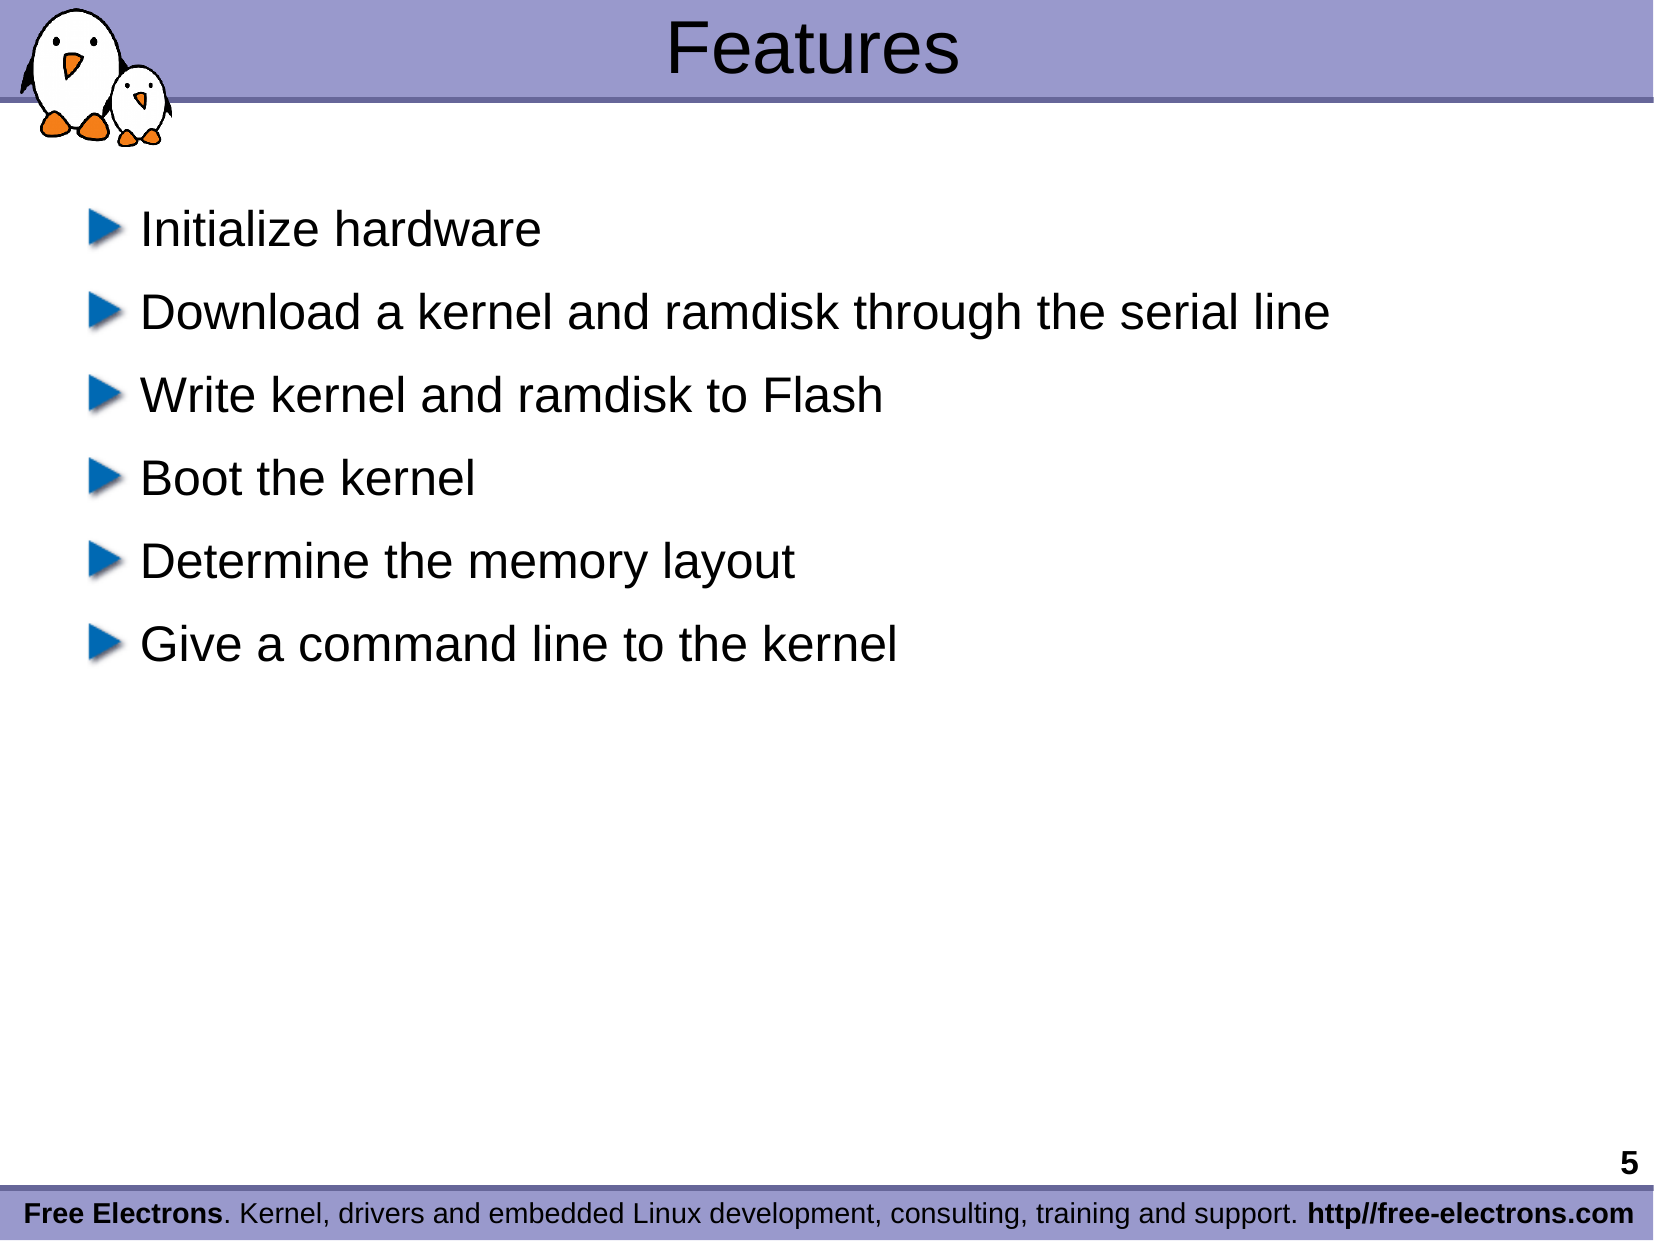

# Features
Initialize hardware
Download a kernel and ramdisk through the serial line
Write kernel and ramdisk to Flash
Boot the kernel
Determine the memory layout
Give a command line to the kernel